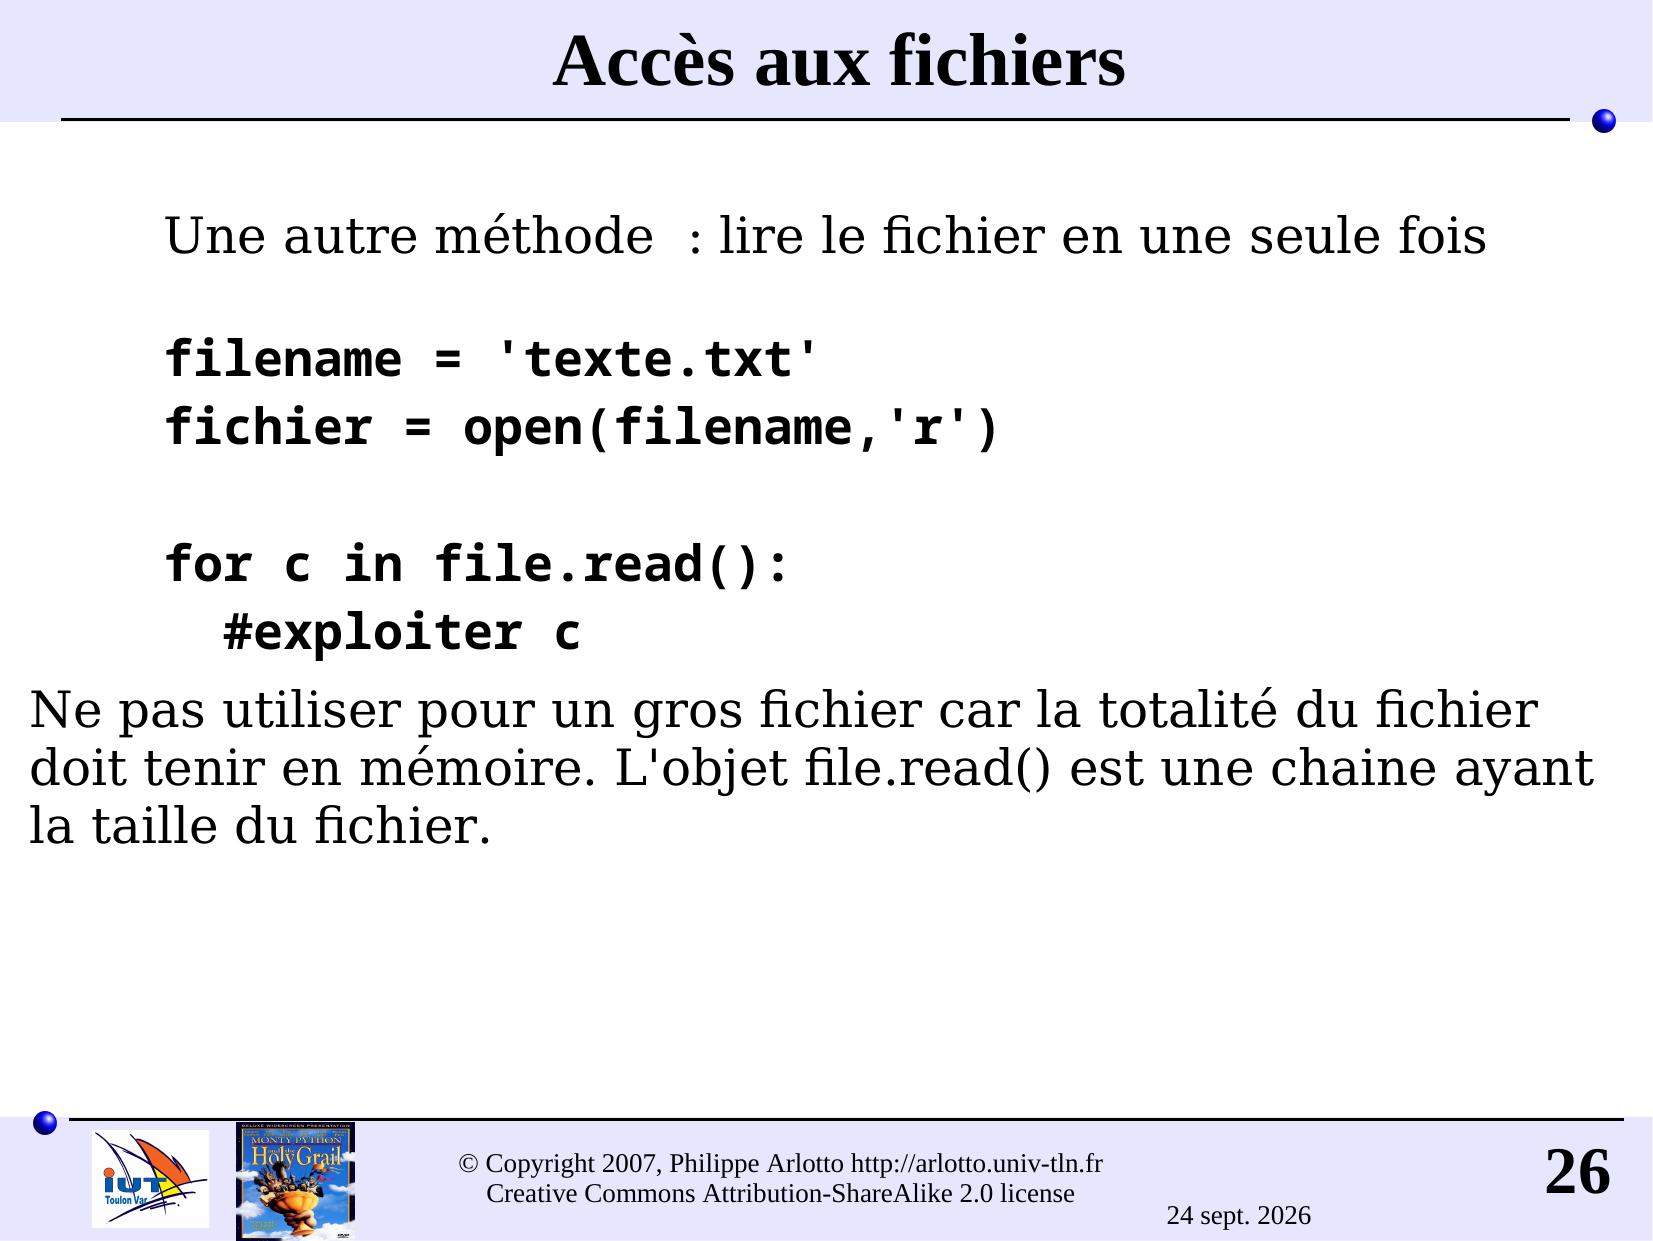

# Accès aux fichiers
Une autre méthode : lire le fichier en une seule fois
filename = 'texte.txt'
fichier = open(filename,'r')
for c in file.read():
 #exploiter c
Ne pas utiliser pour un gros fichier car la totalité du fichier
doit tenir en mémoire. L'objet file.read() est une chaine ayant
la taille du fichier.